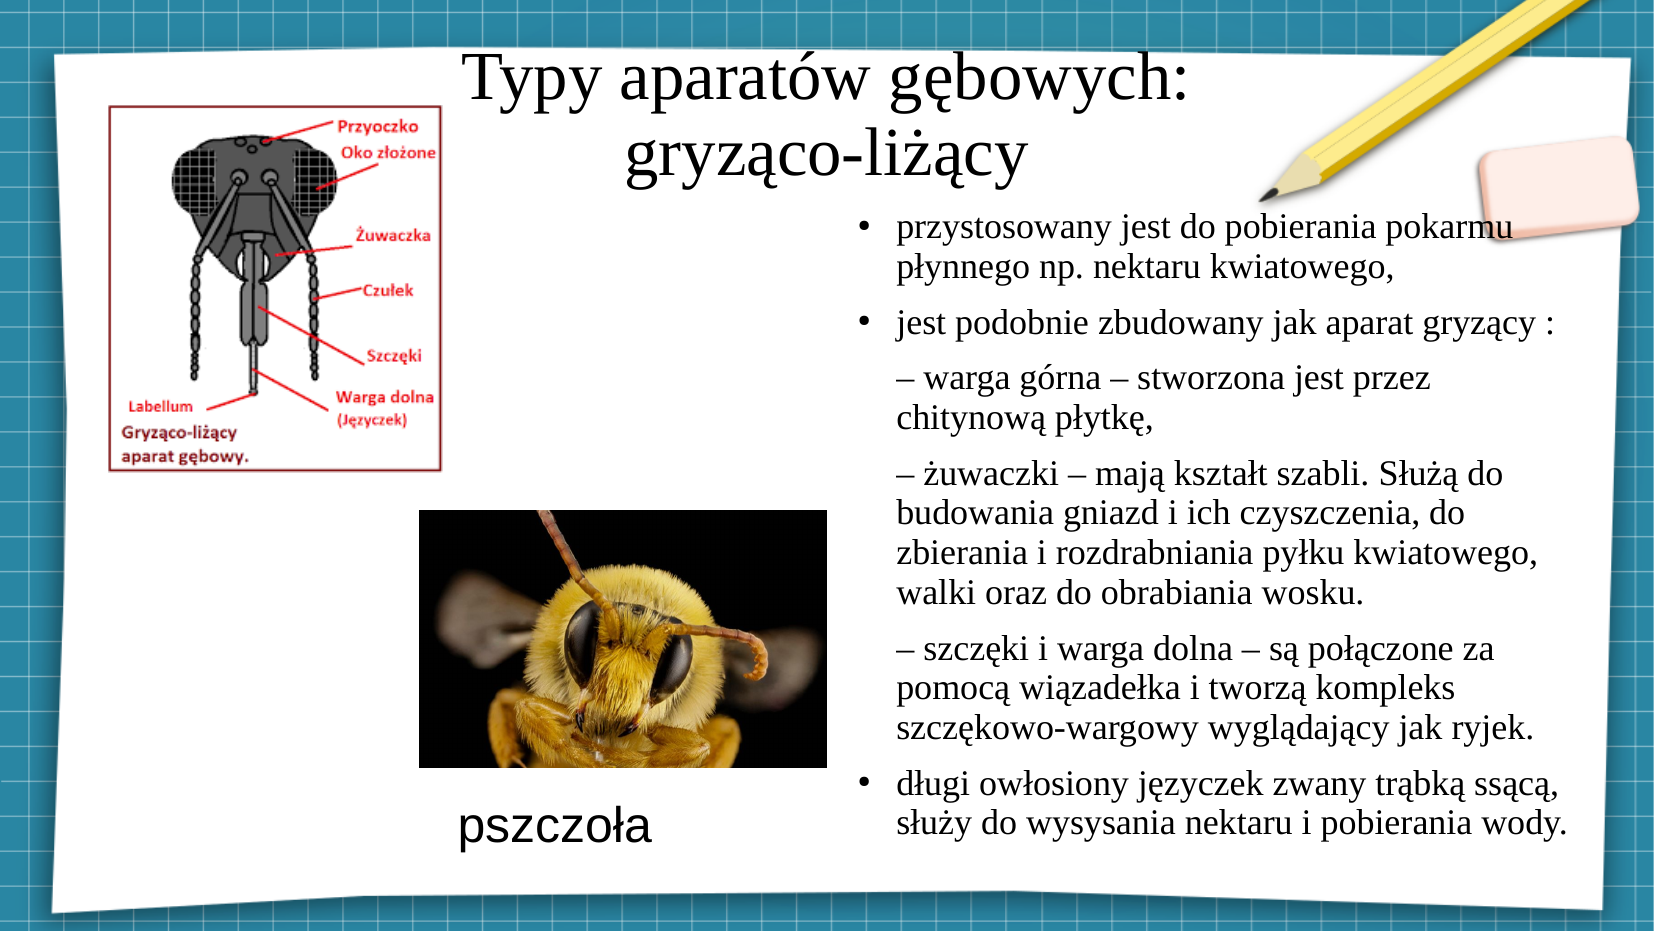

# Typy aparatów gębowych: gryząco-liżący
przystosowany jest do pobierania pokarmu płynnego np. nektaru kwiatowego,
jest podobnie zbudowany jak aparat gryzący :
– warga górna – stworzona jest przez chitynową płytkę,
– żuwaczki – mają kształt szabli. Służą do budowania gniazd i ich czyszczenia, do zbierania i rozdrabniania pyłku kwiatowego, walki oraz do obrabiania wosku.
– szczęki i warga dolna – są połączone za pomocą wiązadełka i tworzą kompleks szczękowo-wargowy wyglądający jak ryjek.
długi owłosiony języczek zwany trąbką ssącą, służy do wysysania nektaru i pobierania wody.
 pszczoła